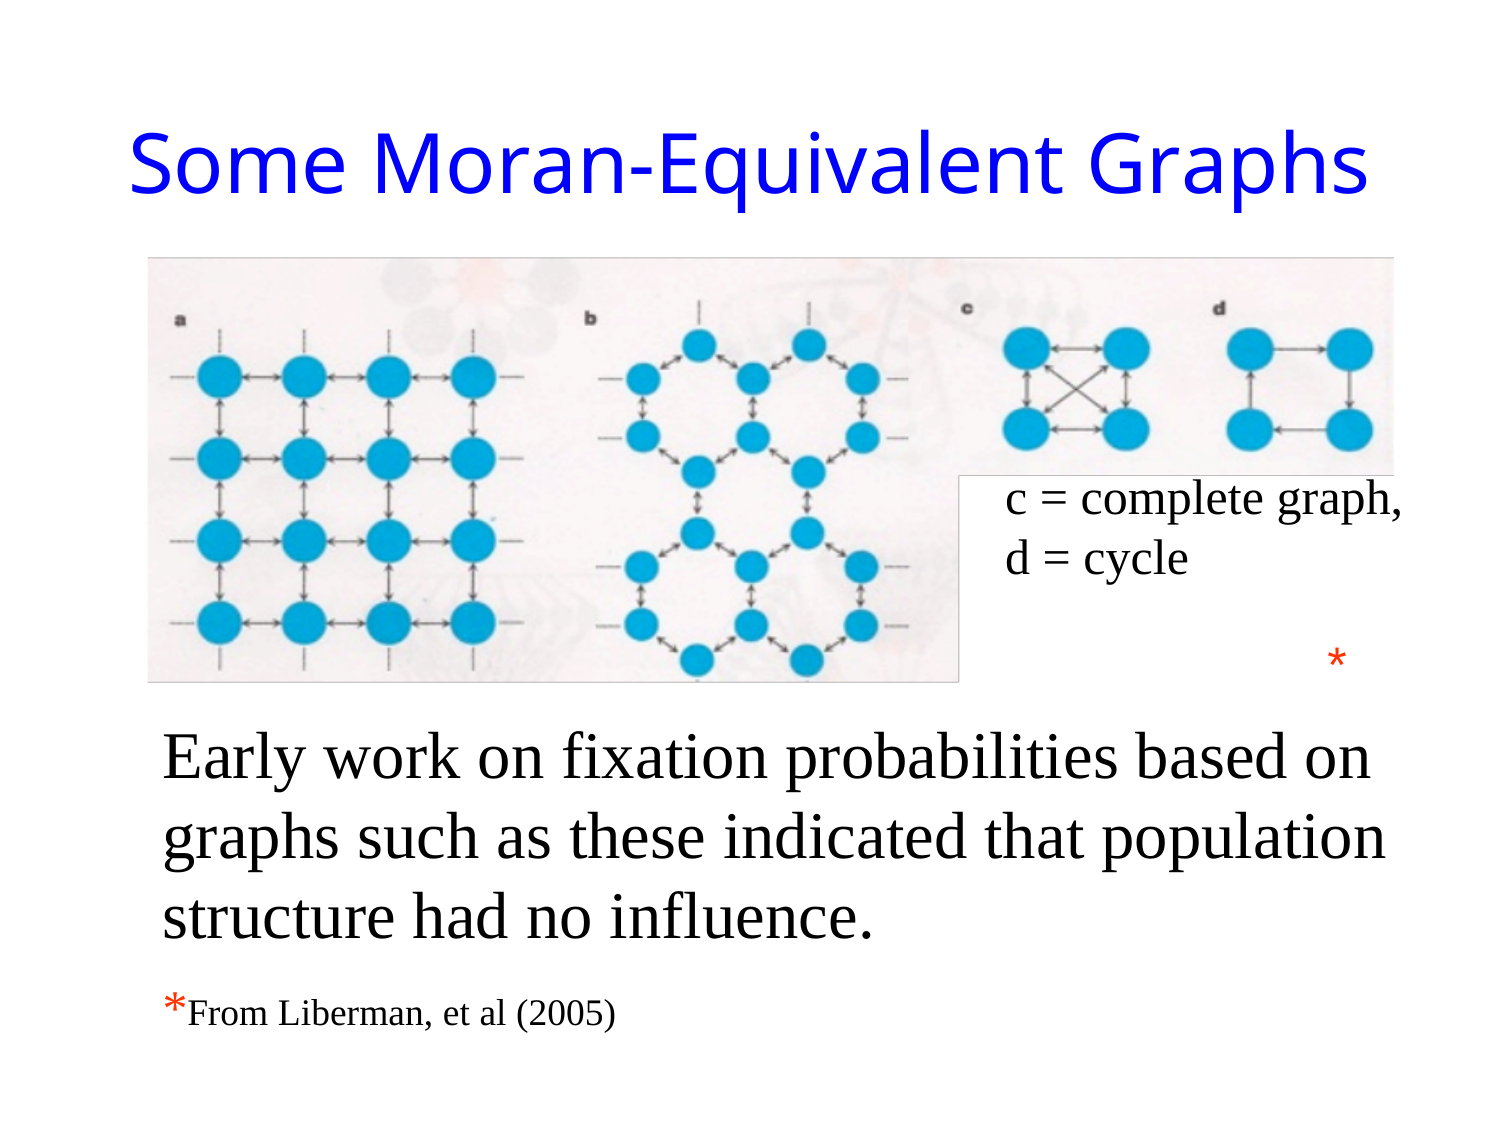

# Some Moran-Equivalent Graphs
 c = complete graph,
 d = cycle
*
Early work on fixation probabilities based on graphs such as these indicated that population structure had no influence.
*From Liberman, et al (2005)